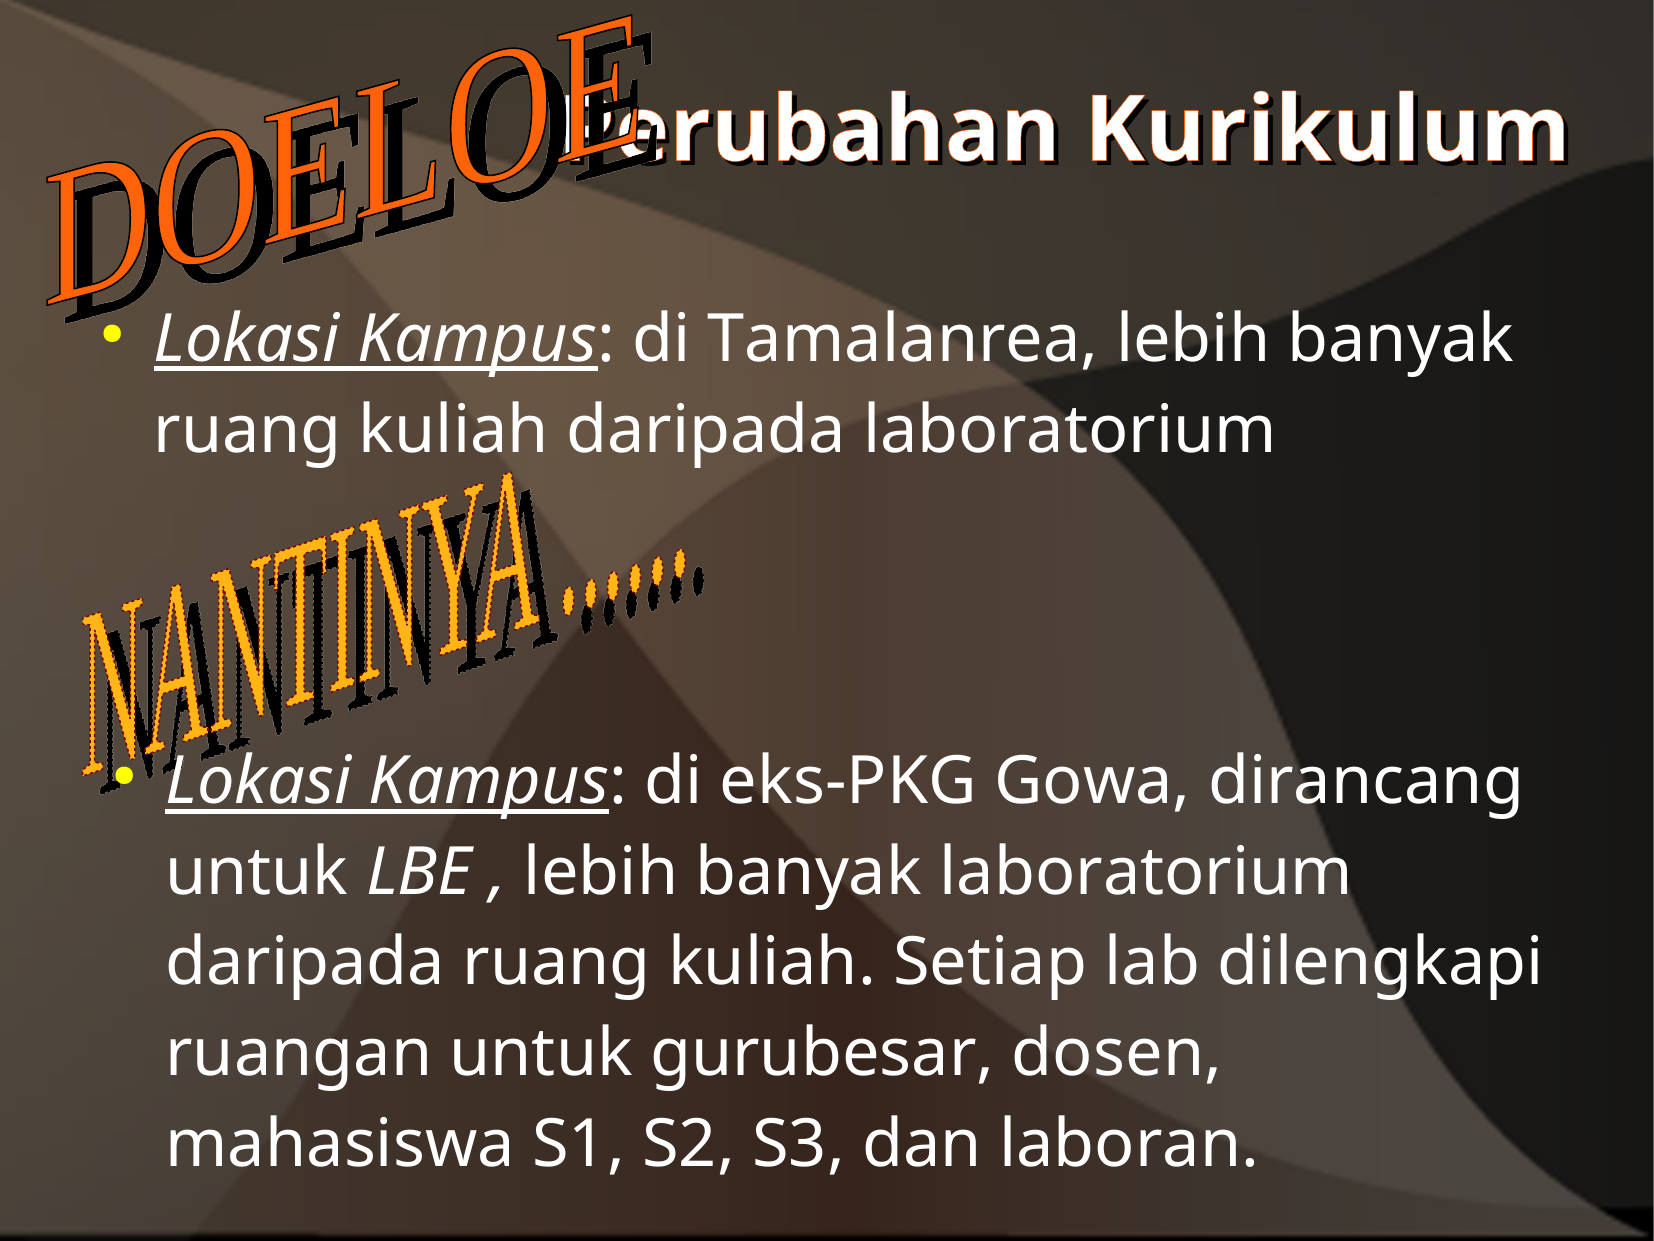

DOELOE
Perubahan Kurikulum
# Lokasi Kampus: di Tamalanrea, lebih banyak ruang kuliah daripada laboratorium
NANTINYA ......
Lokasi Kampus: di eks-PKG Gowa, dirancang untuk LBE , lebih banyak laboratorium daripada ruang kuliah. Setiap lab dilengkapi ruangan untuk gurubesar, dosen, mahasiswa S1, S2, S3, dan laboran.